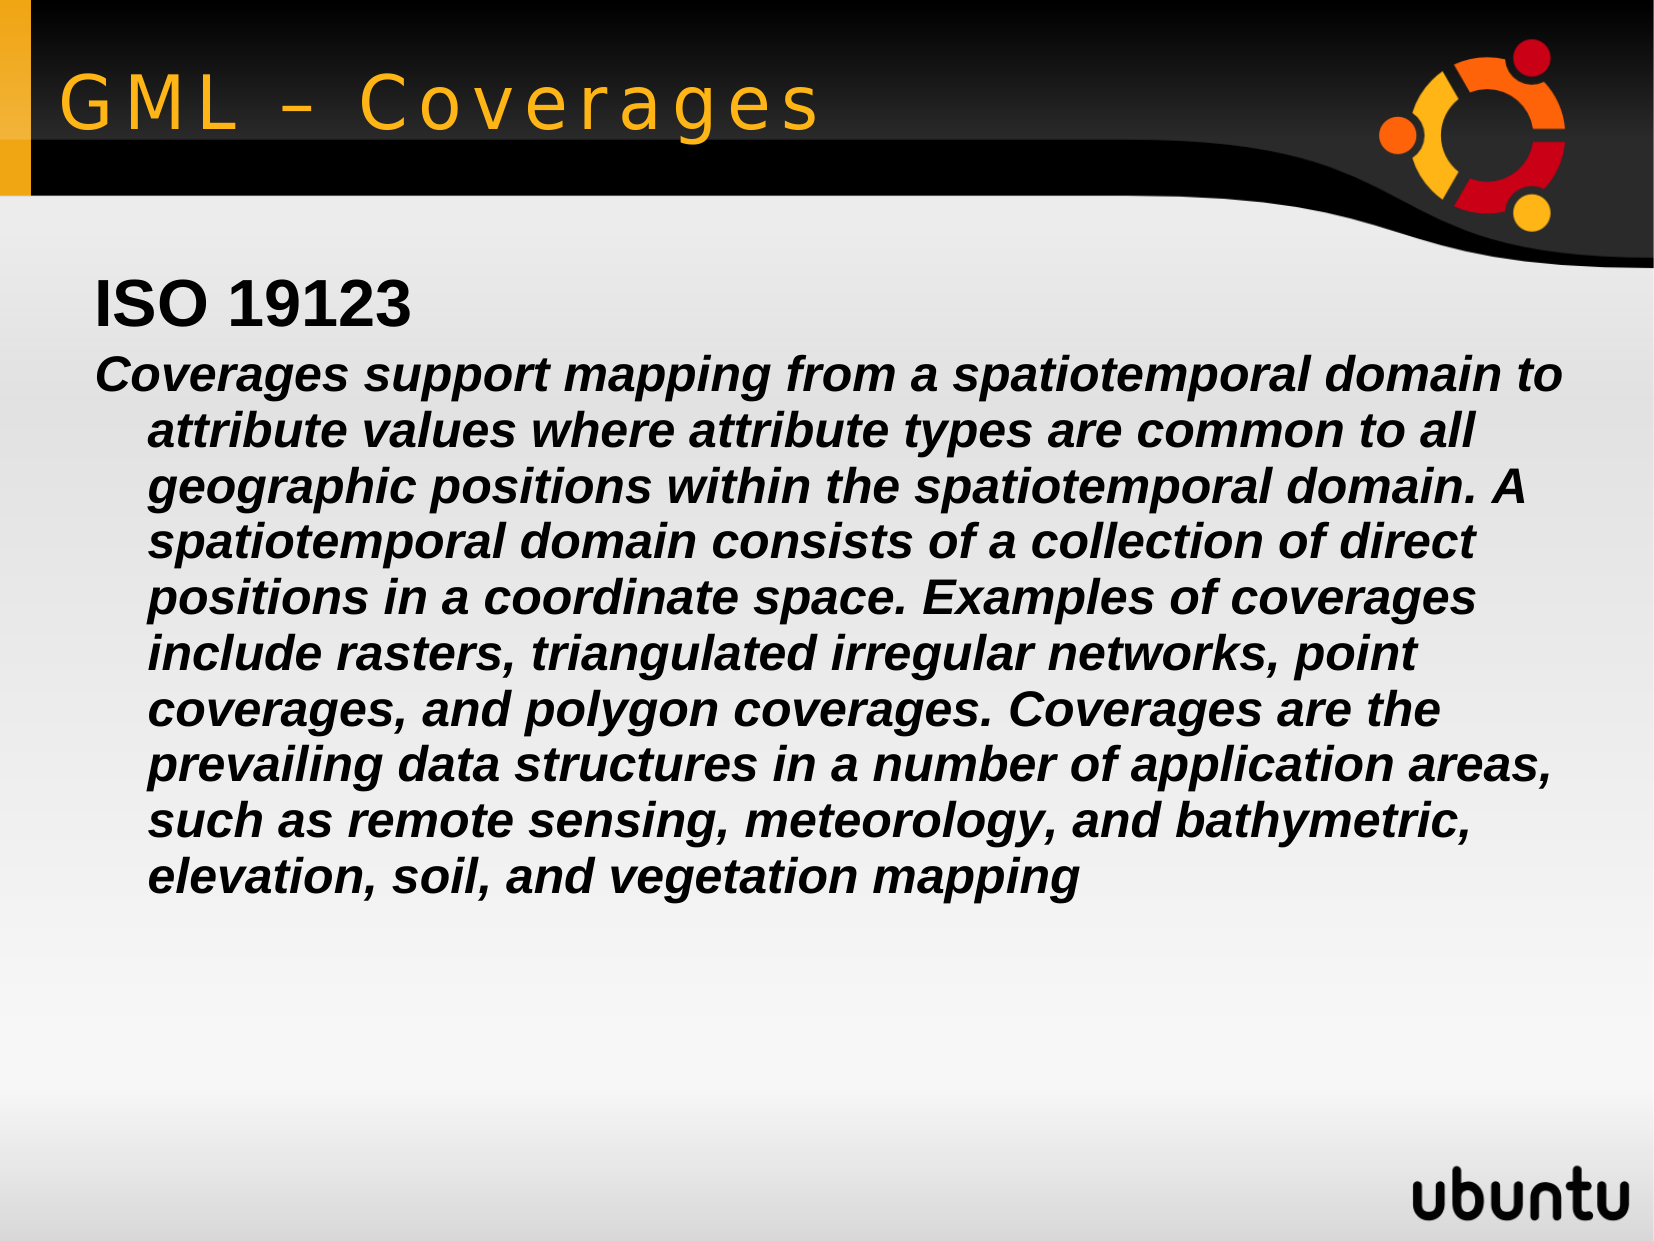

# GML – Coverages
ISO 19123
Coverages support mapping from a spatiotemporal domain to attribute values where attribute types are common to all geographic positions within the spatiotemporal domain. A spatiotemporal domain consists of a collection of direct positions in a coordinate space. Examples of coverages include rasters, triangulated irregular networks, point coverages, and polygon coverages. Coverages are the prevailing data structures in a number of application areas, such as remote sensing, meteorology, and bathymetric, elevation, soil, and vegetation mapping